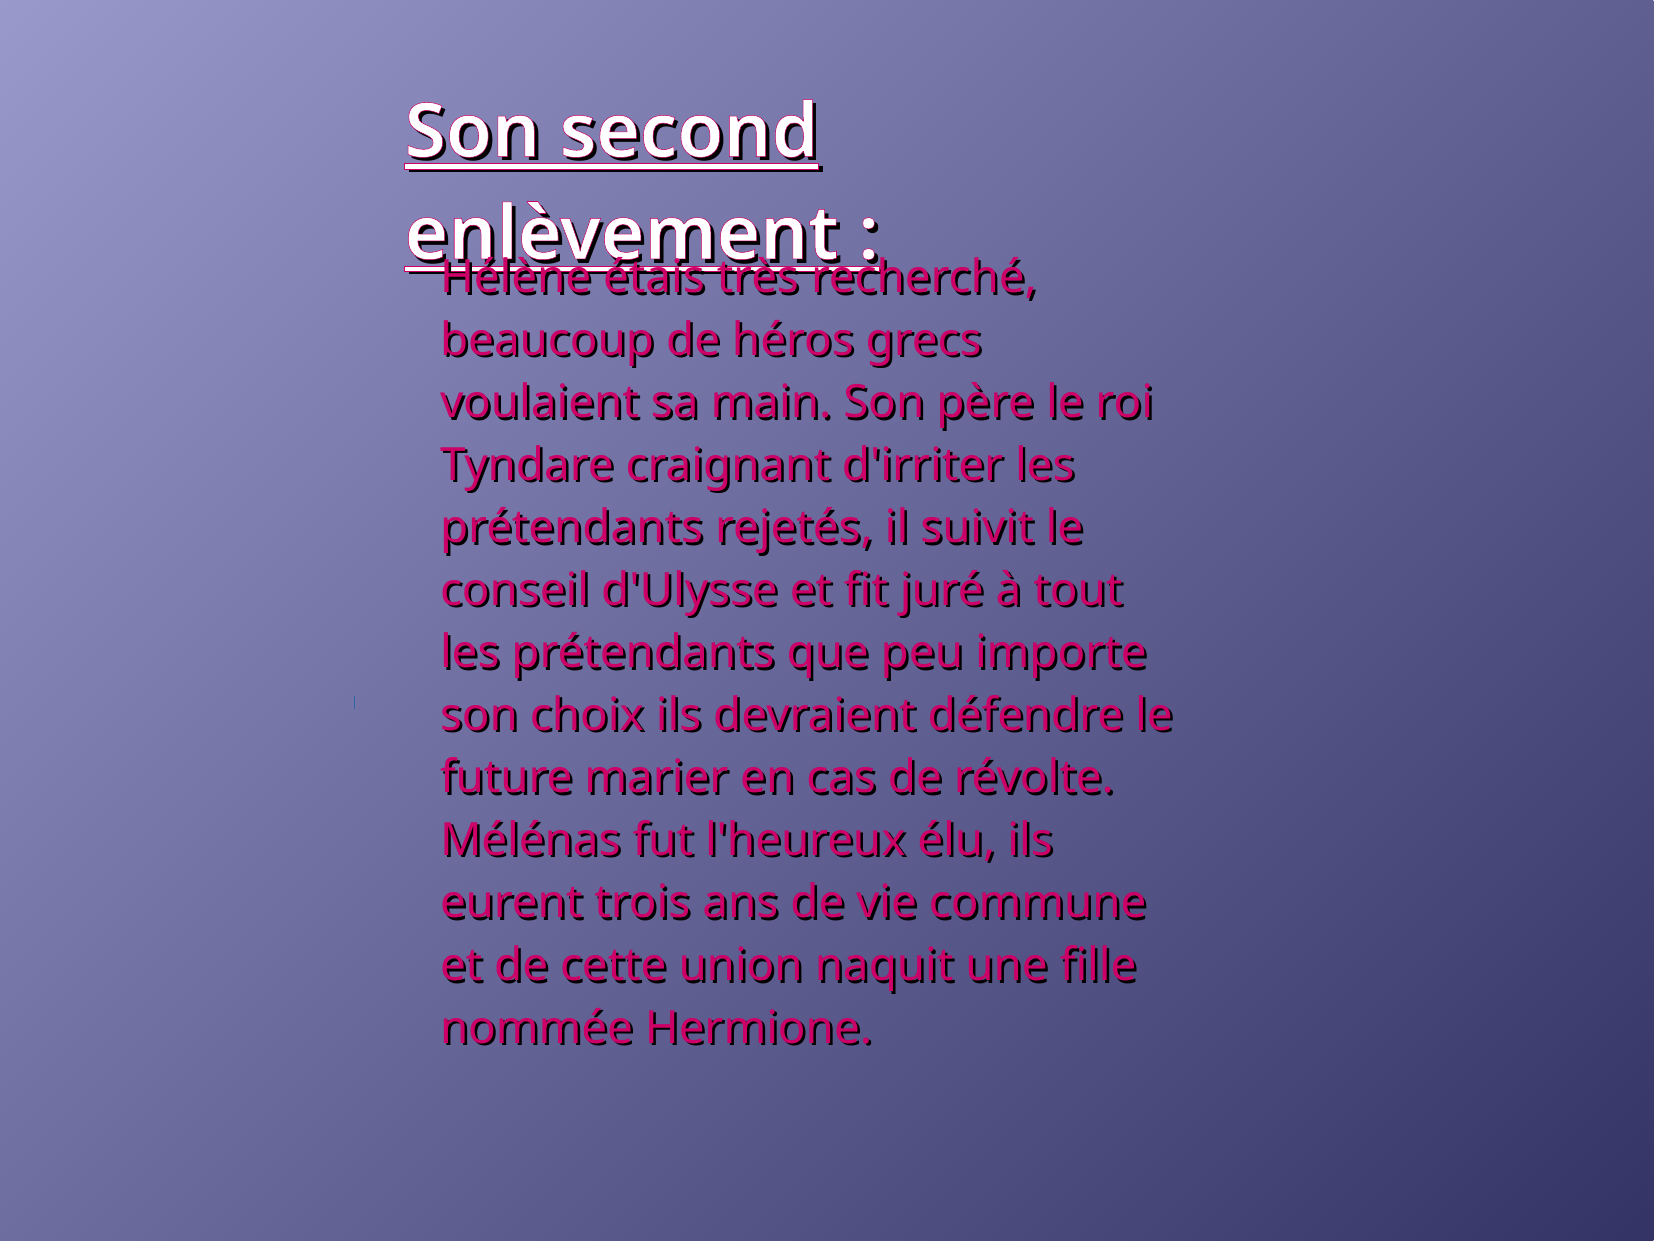

Son second enlèvement :
Hélène étais très recherché, beaucoup de héros grecs voulaient sa main. Son père le roi Tyndare craignant d'irriter les prétendants rejetés, il suivit le conseil d'Ulysse et fit juré à tout les prétendants que peu importe son choix ils devraient défendre le future marier en cas de révolte.
Mélénas fut l'heureux élu, ils eurent trois ans de vie commune et de cette union naquit une fille nommée Hermione.